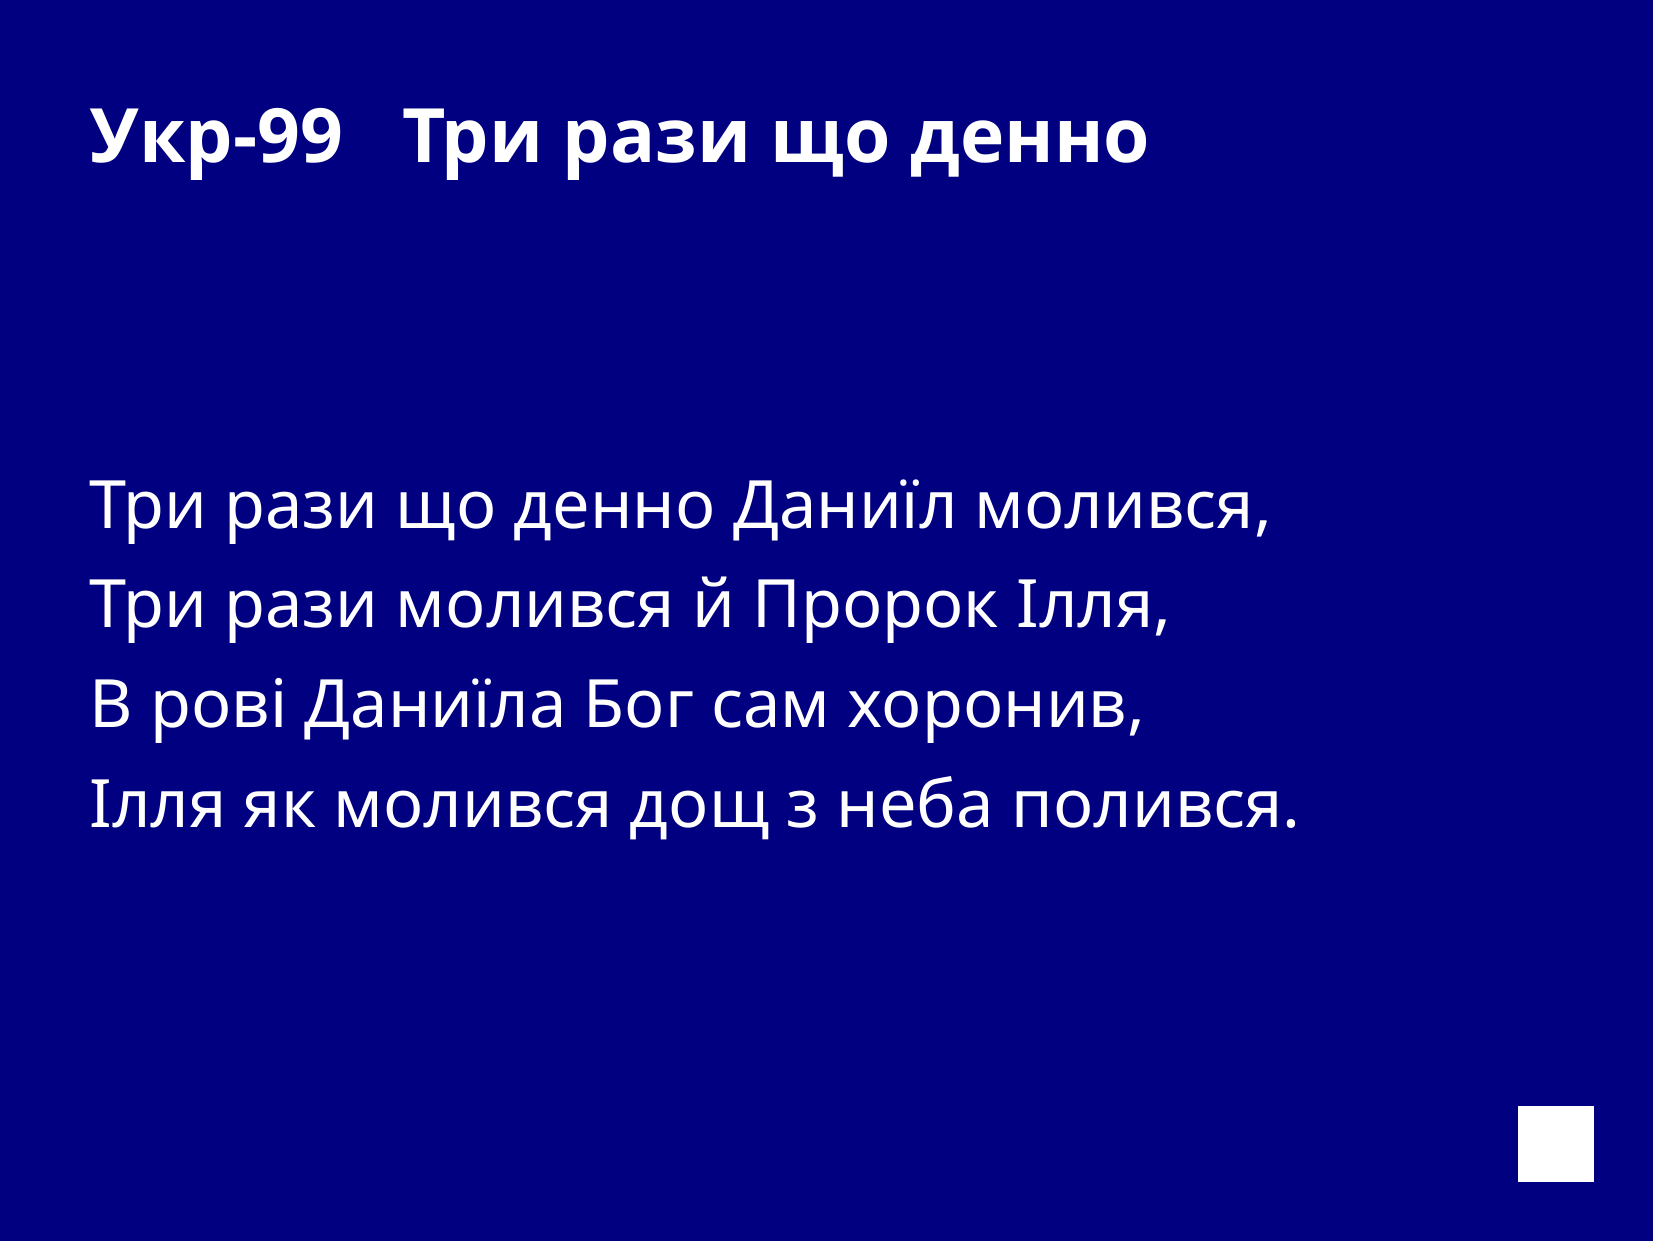

Укр-99 Три рази що денно
Три рази що денно Даниїл молився,
Три рази молився й Пророк Ілля,
В рові Даниїла Бог сам хоронив,
Ілля як молився дощ з неба полився.